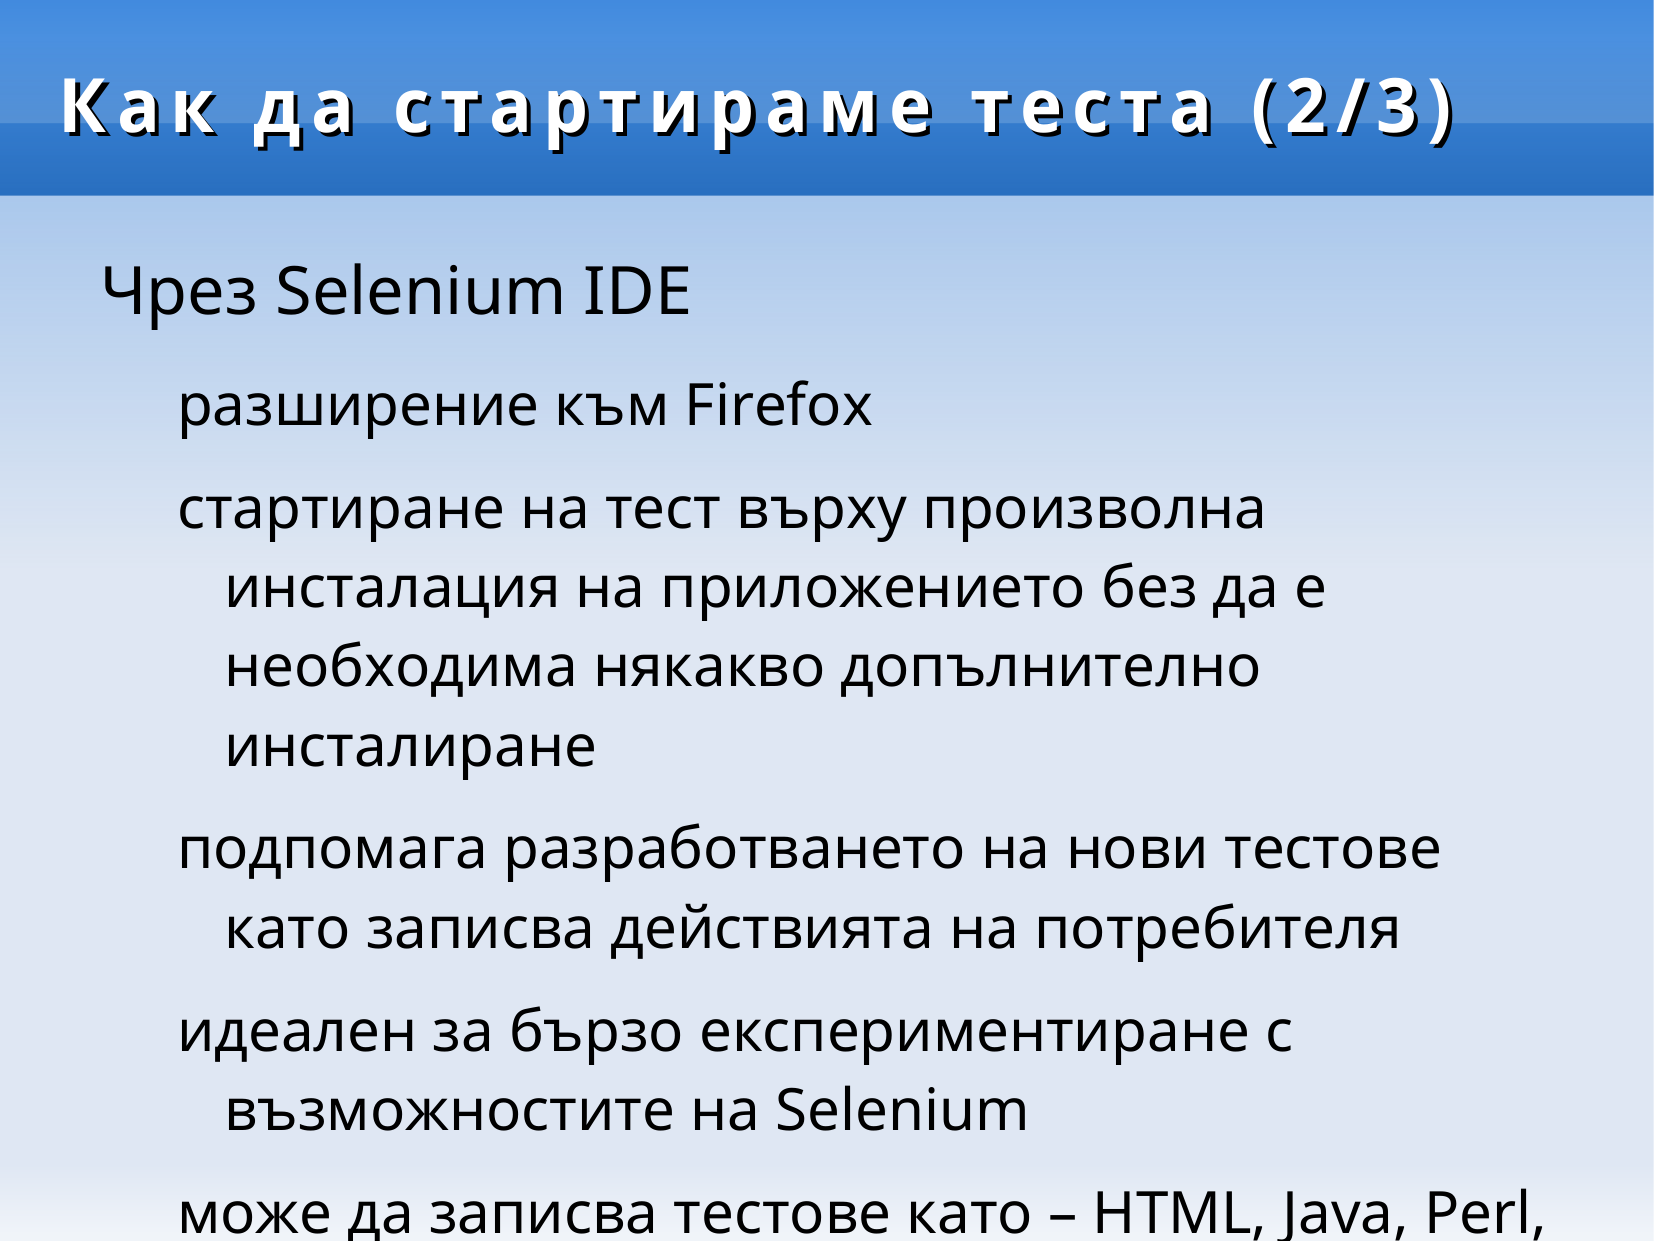

# Как да стартираме теста (2/3)
Чрез Selenium IDE
разширение към Firefox
стартиране на тест върху произволна инсталация на приложението без да е необходима някакво допълнително инсталиране
подпомага разработването на нови тестове като записва действията на потребителя
идеален за бързо експериментиране с възможностите на Selenium
може да записва тестове като – HTML, Java, Perl, Python, Ruby, C#